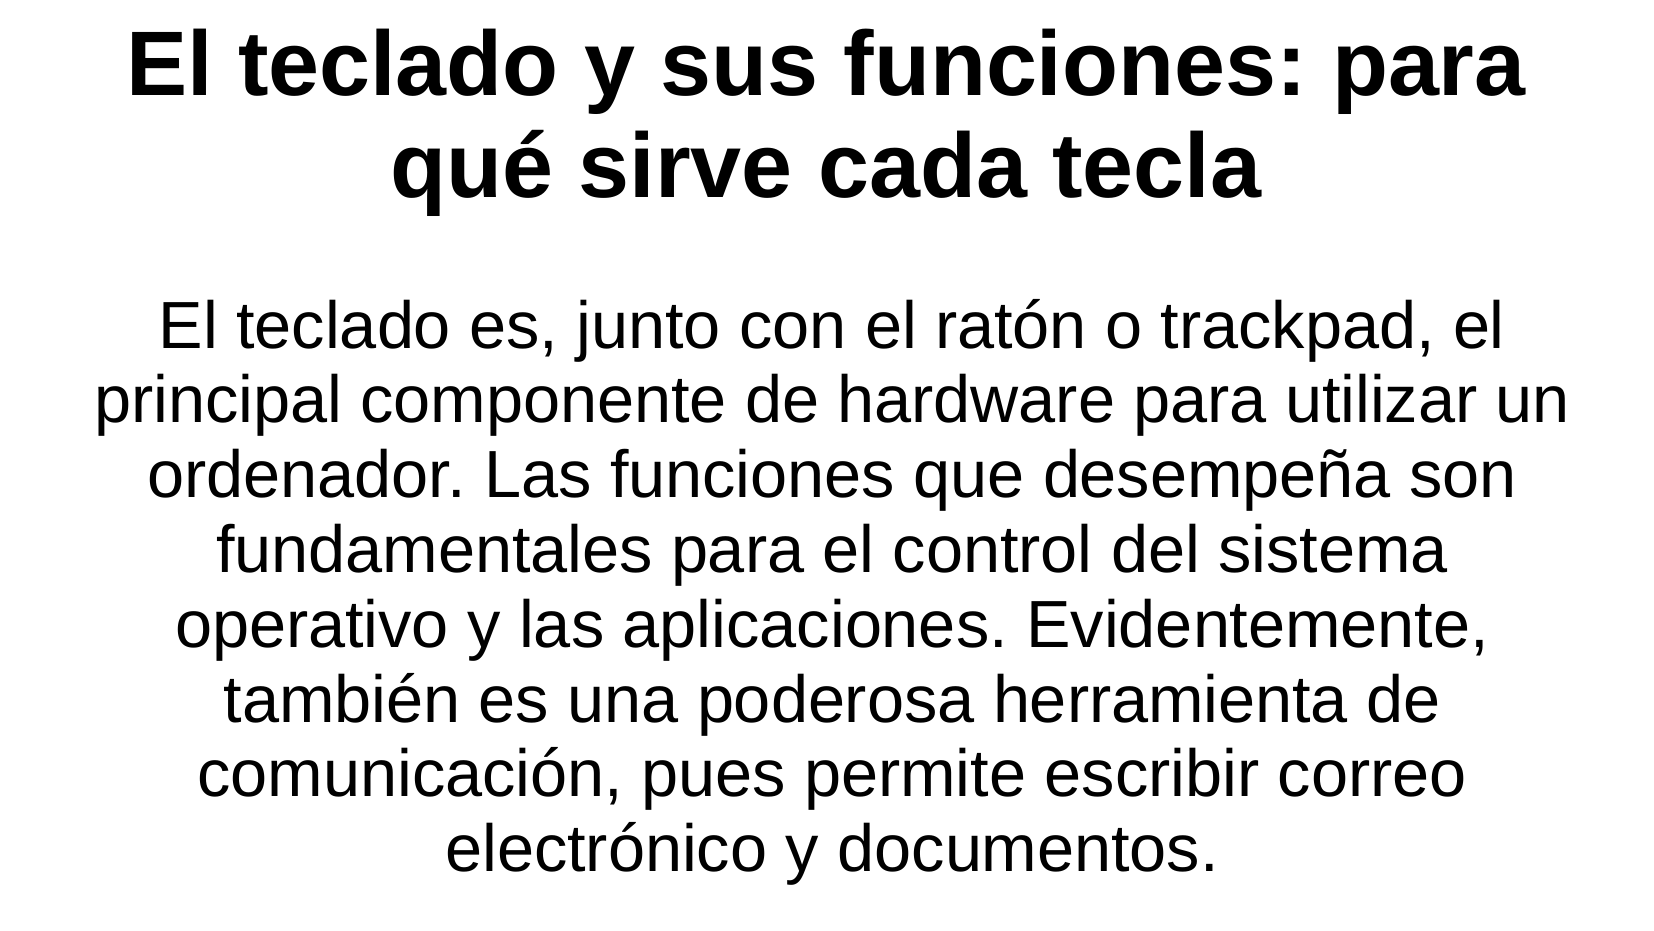

# El teclado y sus funciones: para qué sirve cada tecla
El teclado es, junto con el ratón o trackpad, el principal componente de hardware para utilizar un ordenador. Las funciones que desempeña son fundamentales para el control del sistema operativo y las aplicaciones. Evidentemente, también es una poderosa herramienta de comunicación, pues permite escribir correo electrónico y documentos.